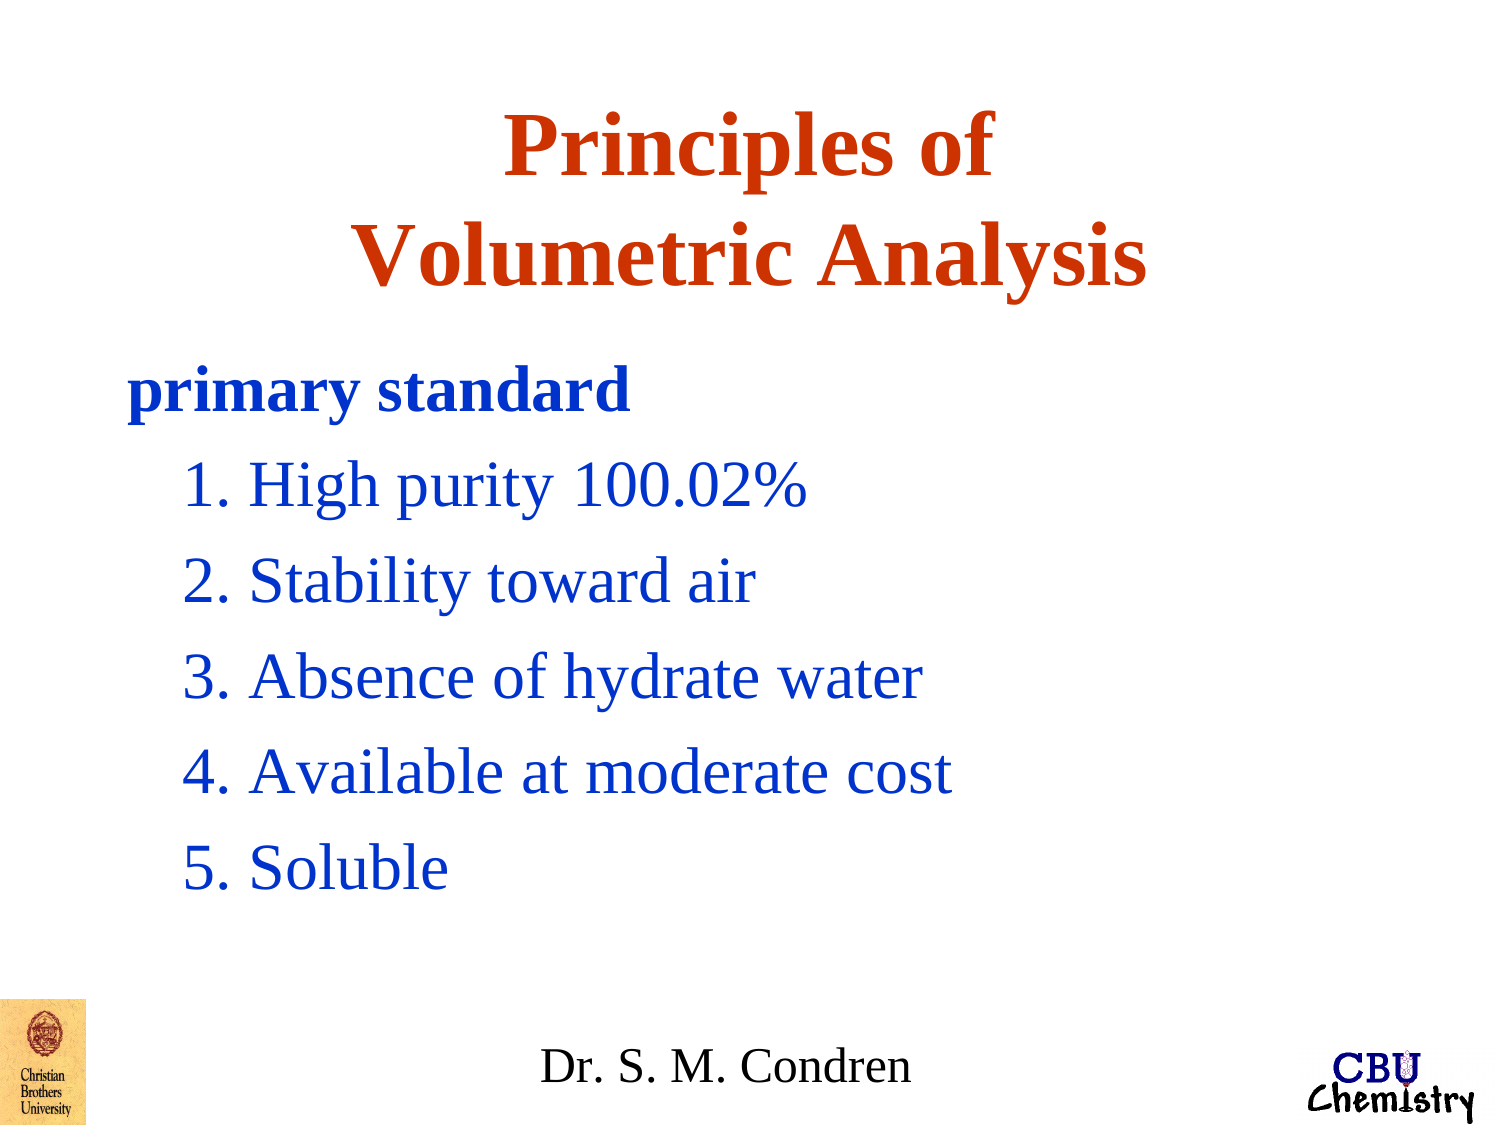

# Principles of Volumetric Analysis
primary standard
	1. High purity		100.02%
	2. Stability toward air
	3. Absence of hydrate water
	4. Available at moderate cost
	5. Soluble